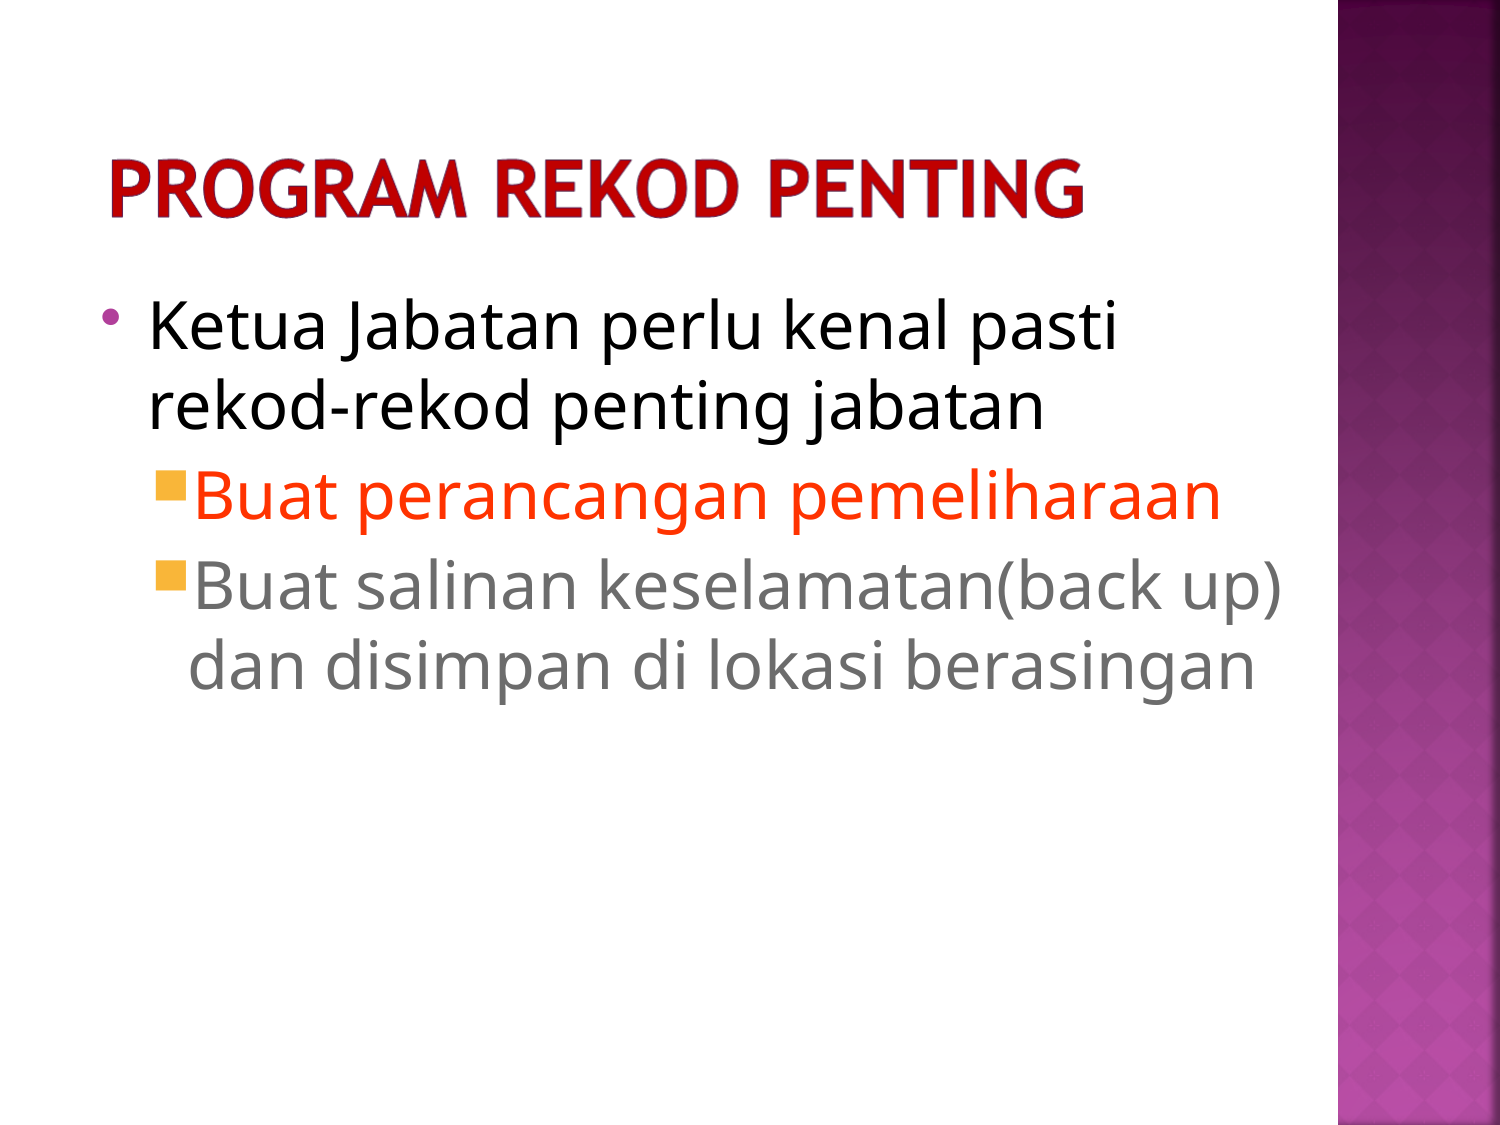

# Ketua Jabatan perlu kenal pasti rekod-rekod penting jabatan
Buat perancangan pemeliharaan
Buat salinan keselamatan(back up) dan disimpan di lokasi berasingan